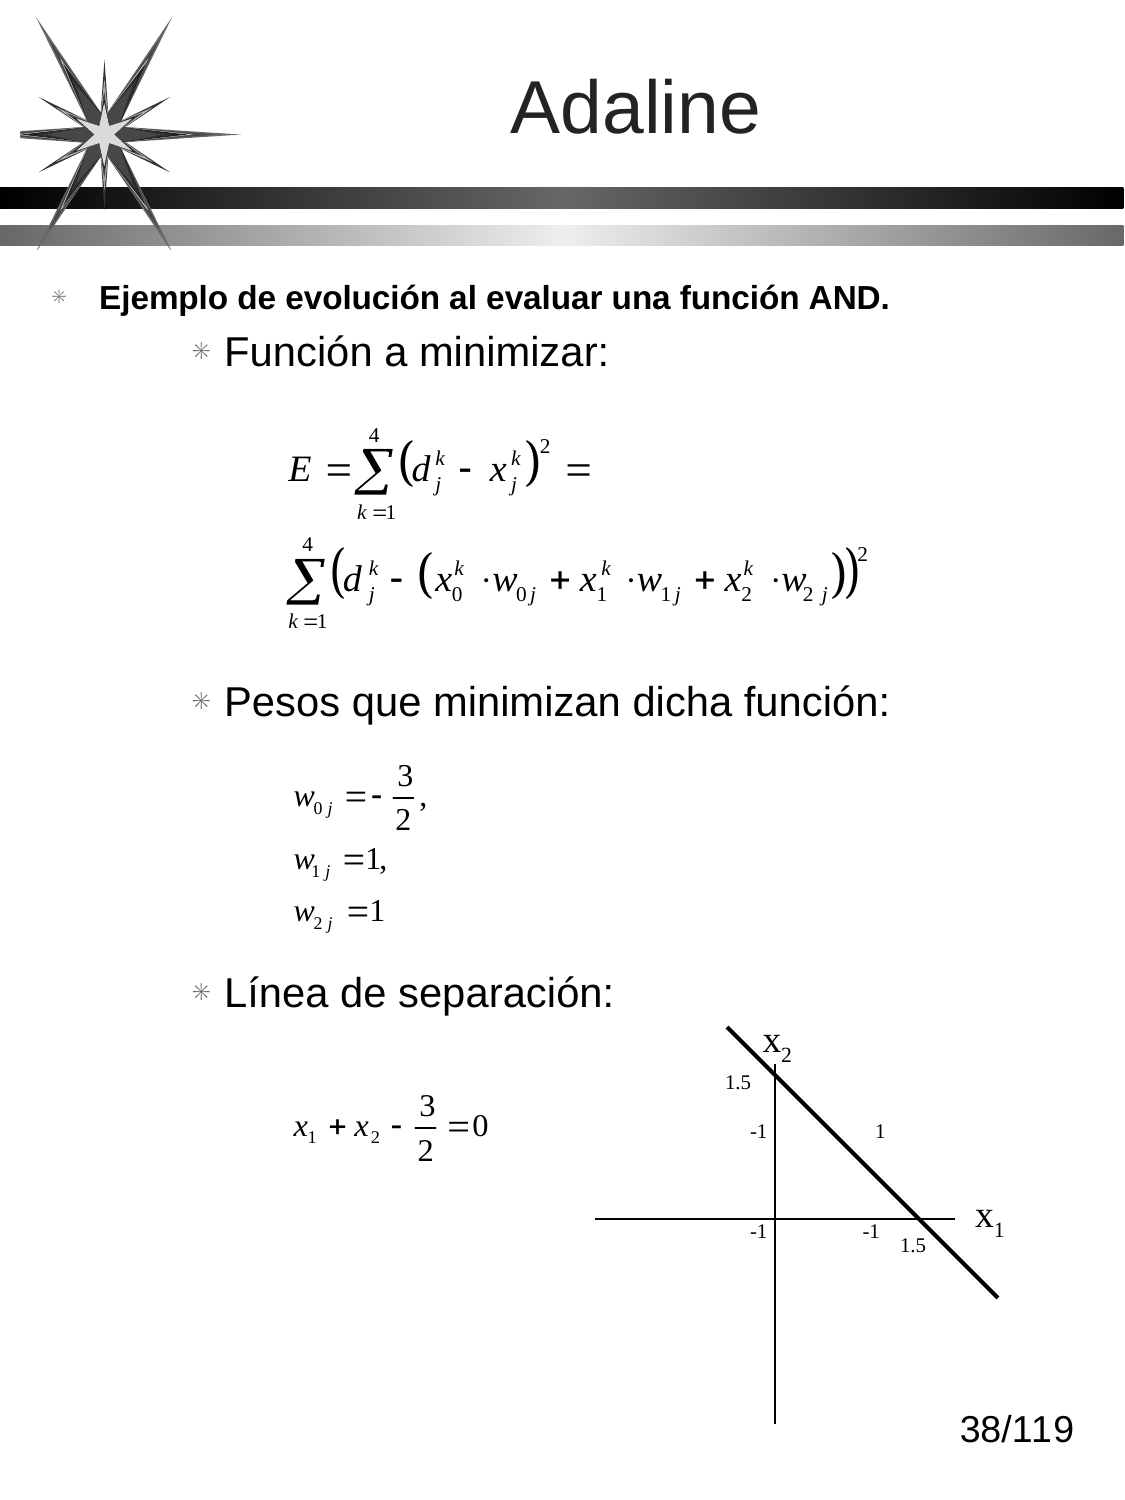

# Adaline
Ejemplo de evolución al evaluar una función AND.
Función a minimizar:
Pesos que minimizan dicha función:
Línea de separación:
x2
1.5
-1
1
x1
-1
-1
1.5